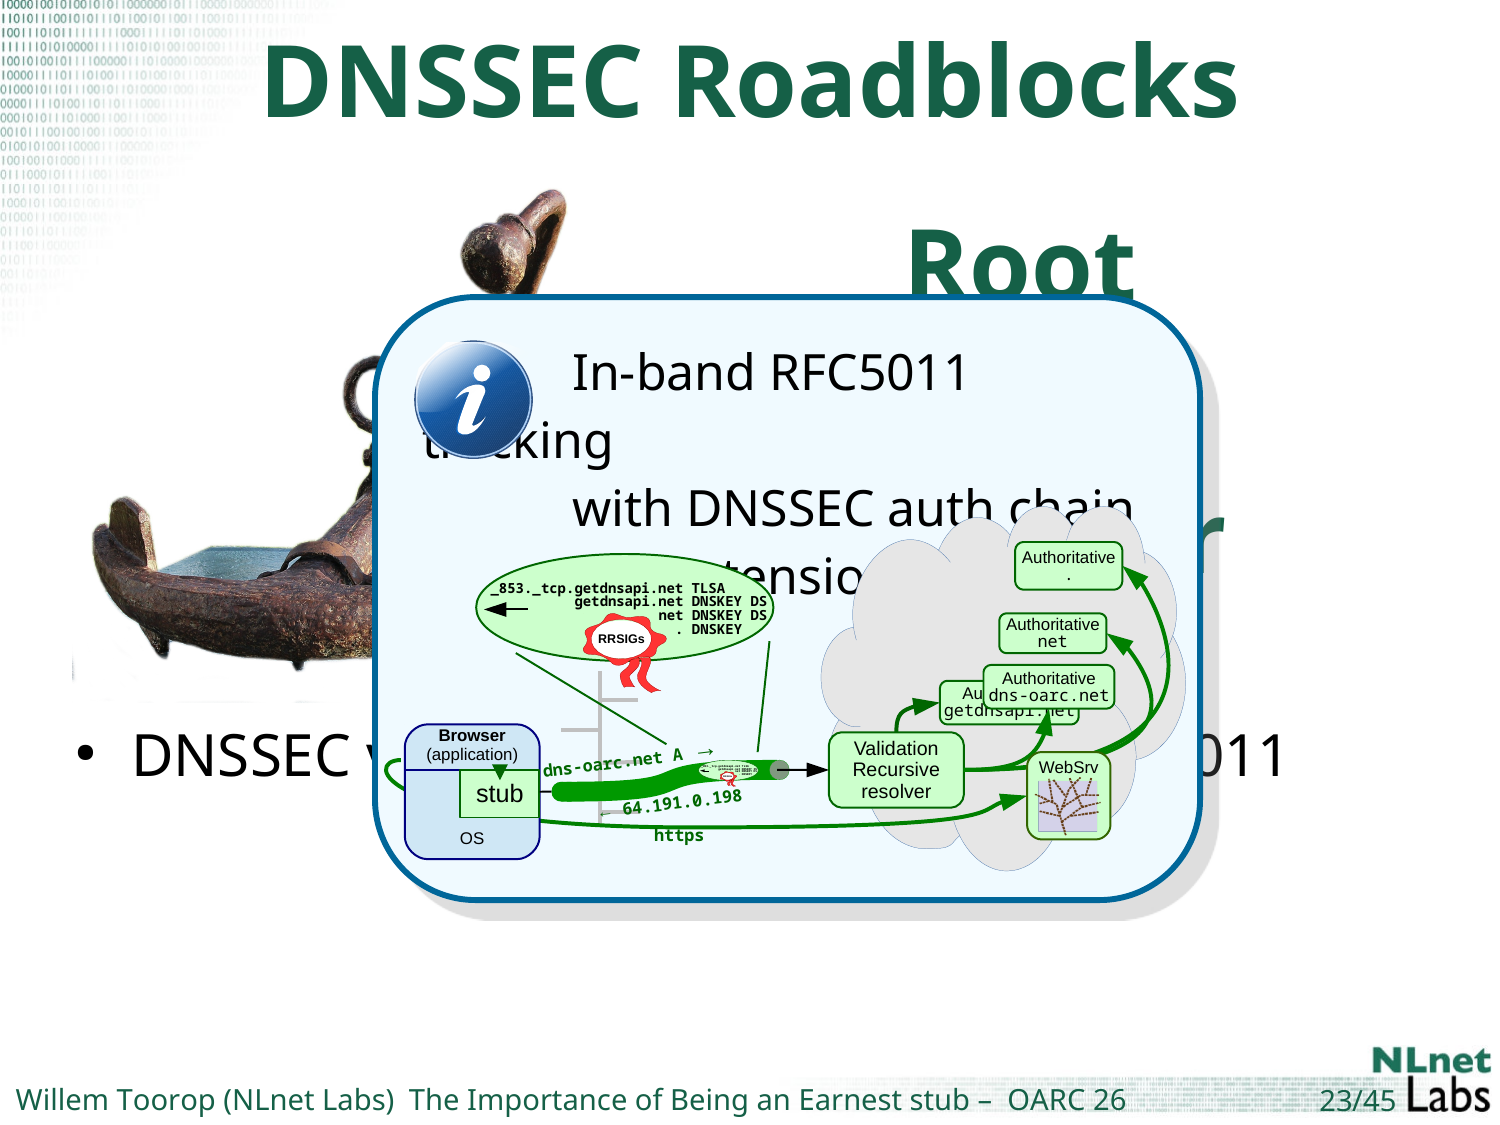

# DNSSEC Roadblocks
Root
KSK
Rollover
	In-band RFC5011 tracking
	with DNSSEC auth chain 	TLS extension
DNSSEC validating stubs must do RFC5011